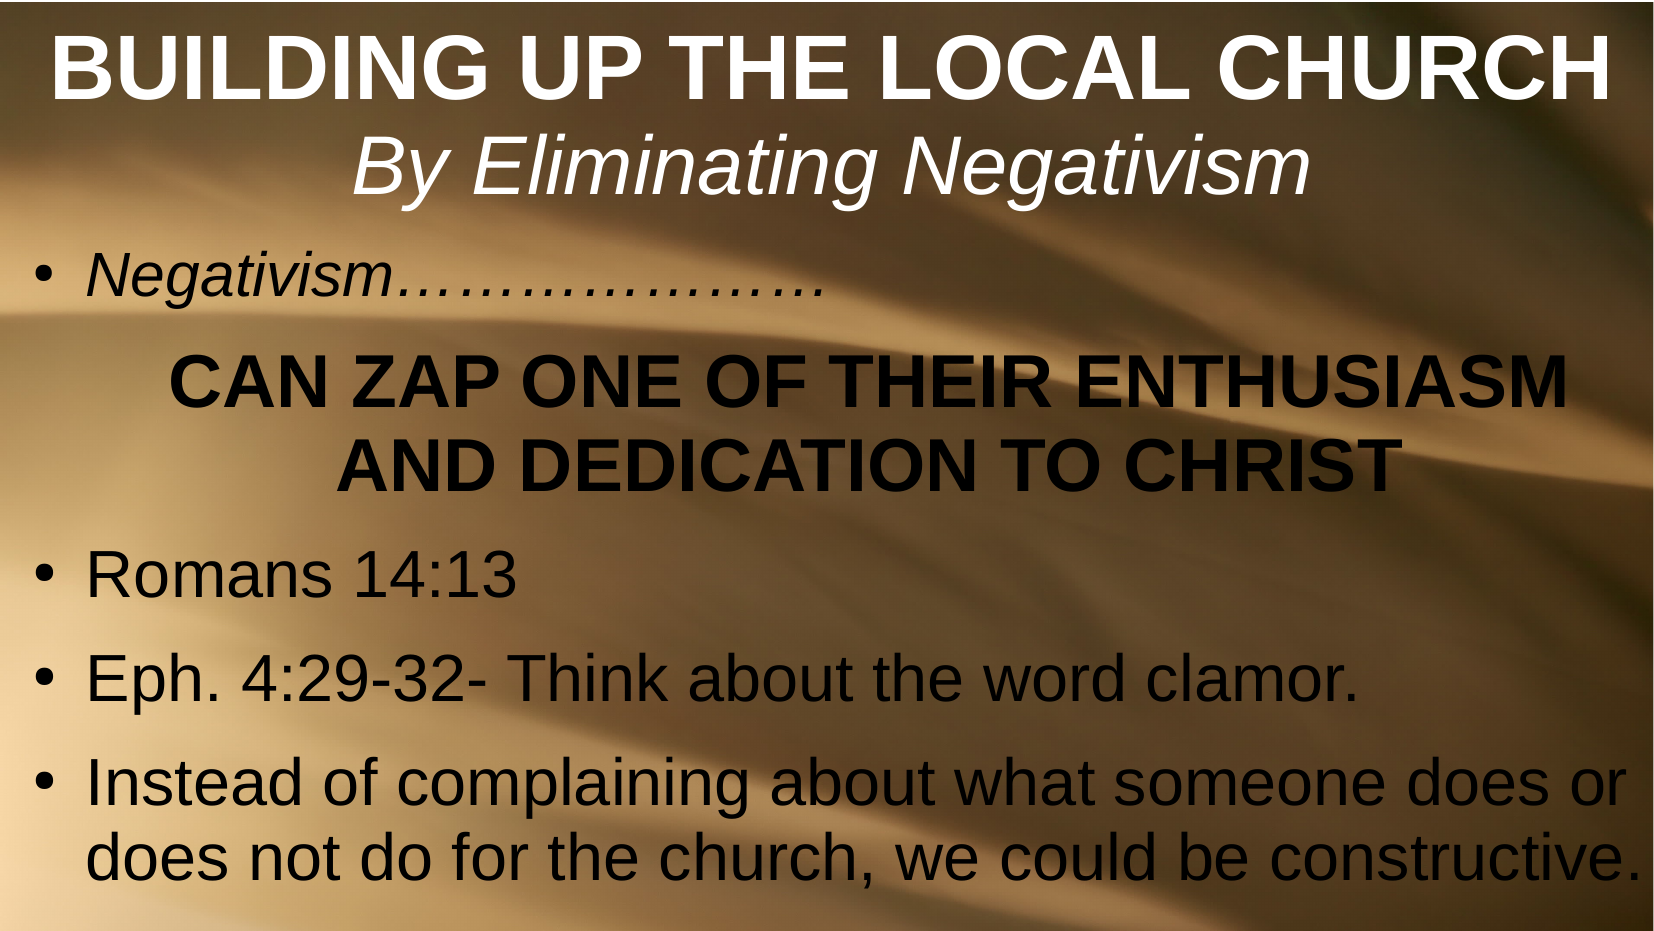

# BUILDING UP THE LOCAL CHURCH By Eliminating Negativism
Negativism…………………
CAN ZAP ONE OF THEIR ENTHUSIASM AND DEDICATION TO CHRIST
Romans 14:13
Eph. 4:29-32- Think about the word clamor.
Instead of complaining about what someone does or does not do for the church, we could be constructive.